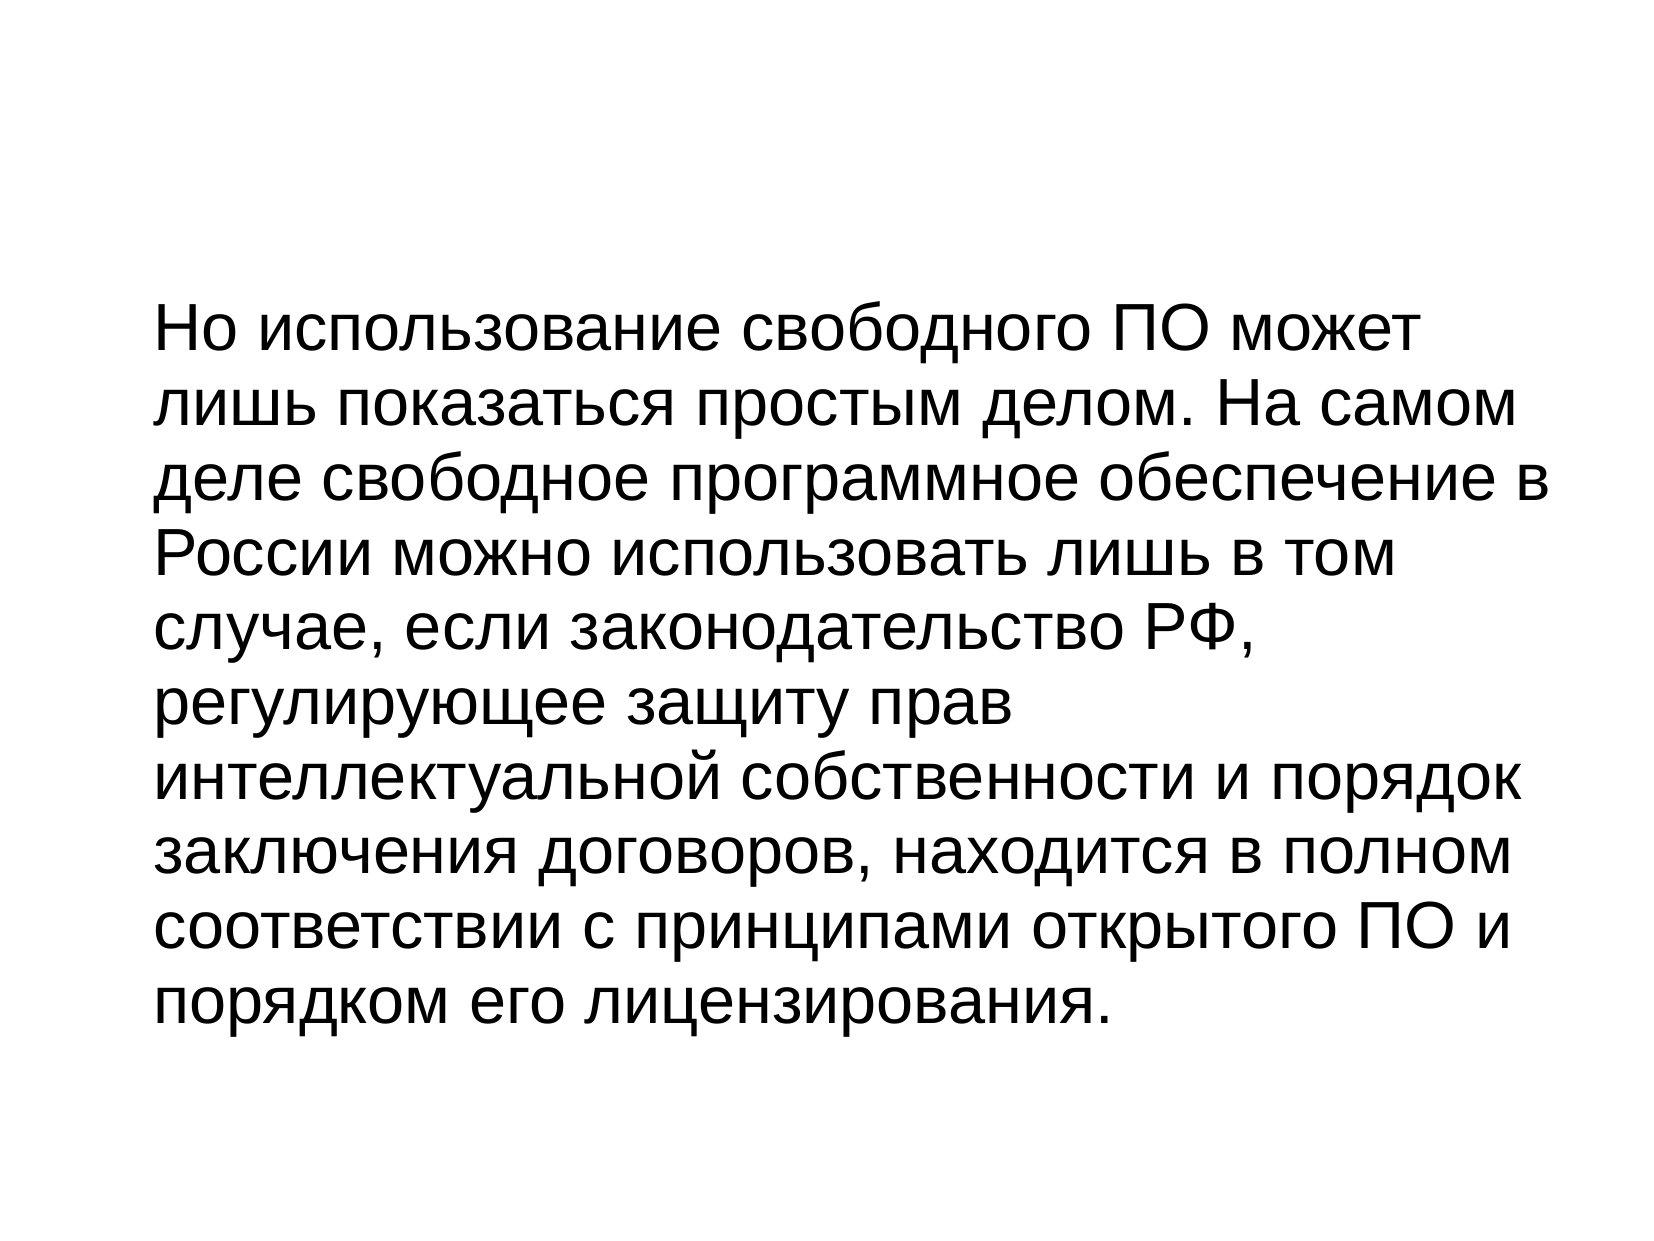

#
Но использование свободного ПО может лишь показаться простым делом. На самом деле свободное программное обеспечение в России можно использовать лишь в том случае, если законодательство РФ, регулирующее защиту прав интеллектуальной собственности и порядок заключения договоров, находится в полном соответствии с принципами открытого ПО и порядком его лицензирования.